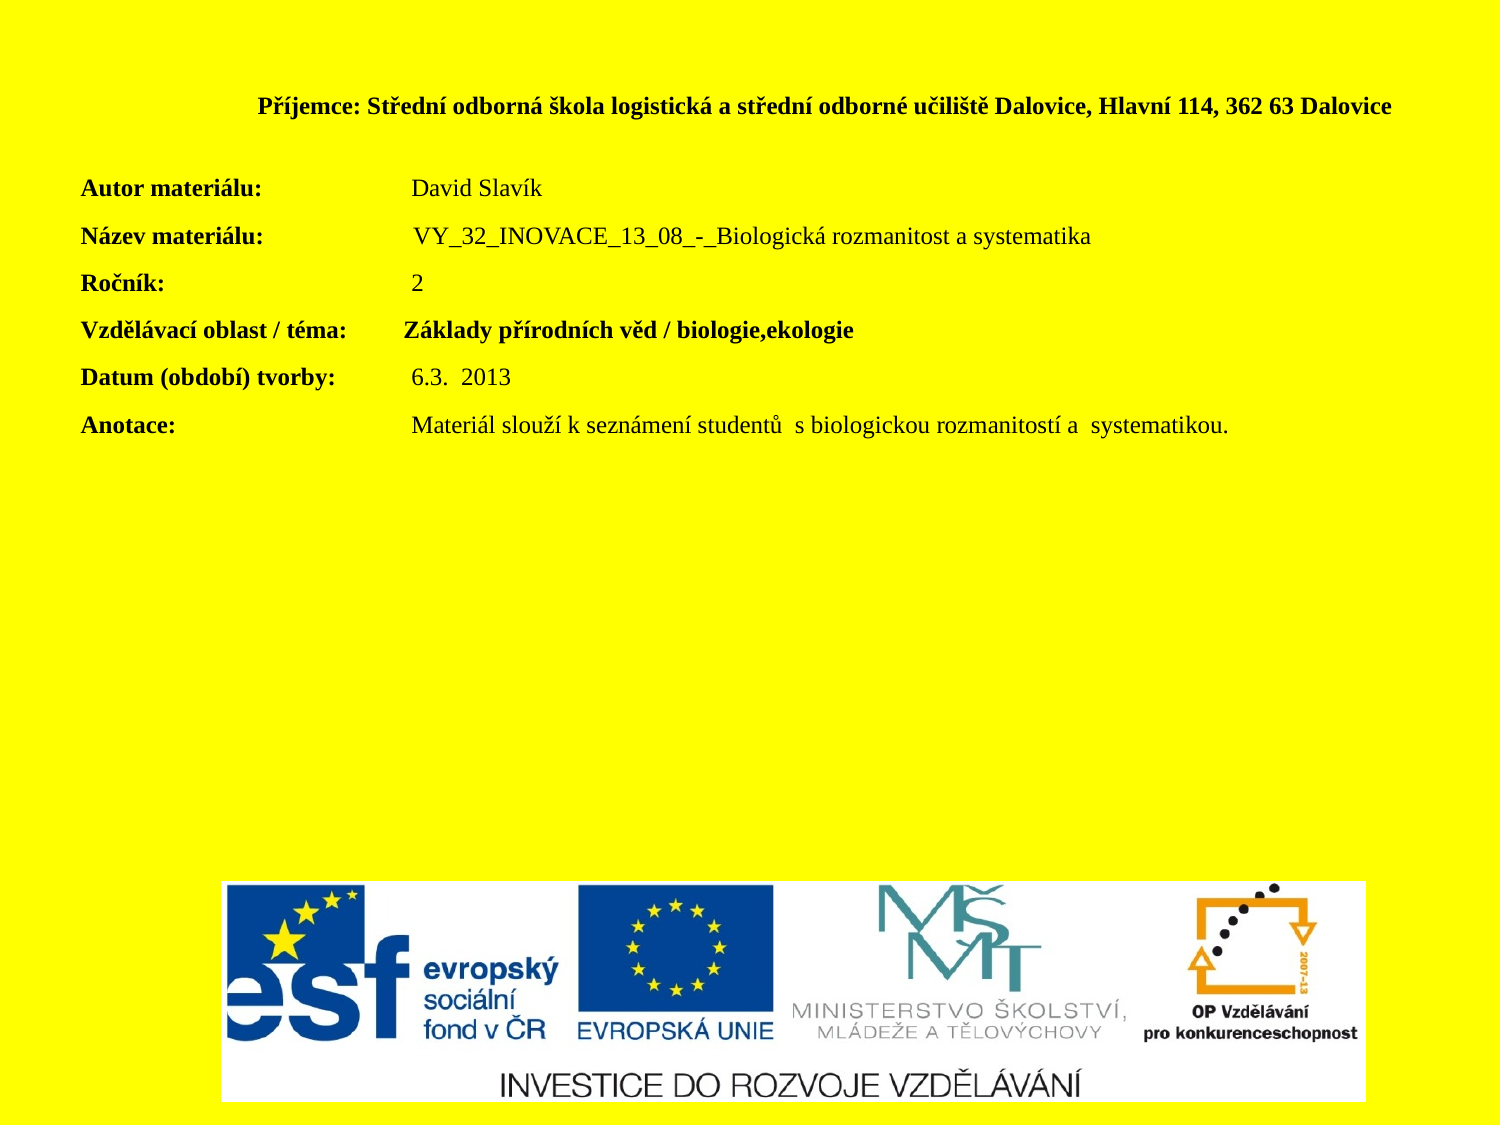

Příjemce: Střední odborná škola logistická a střední odborné učiliště Dalovice, Hlavní 114, 362 63 Dalovice
Autor materiálu:
David Slavík
Název materiálu: VY_32_INOVACE_13_08_-_Biologická rozmanitost a systematika
Ročník:
2
Vzdělávací oblast / téma: Základy přírodních věd / biologie,ekologie
Datum (období) tvorby:
6.3. 2013
Anotace:
Materiál slouží k seznámení studentů s biologickou rozmanitostí a systematikou.